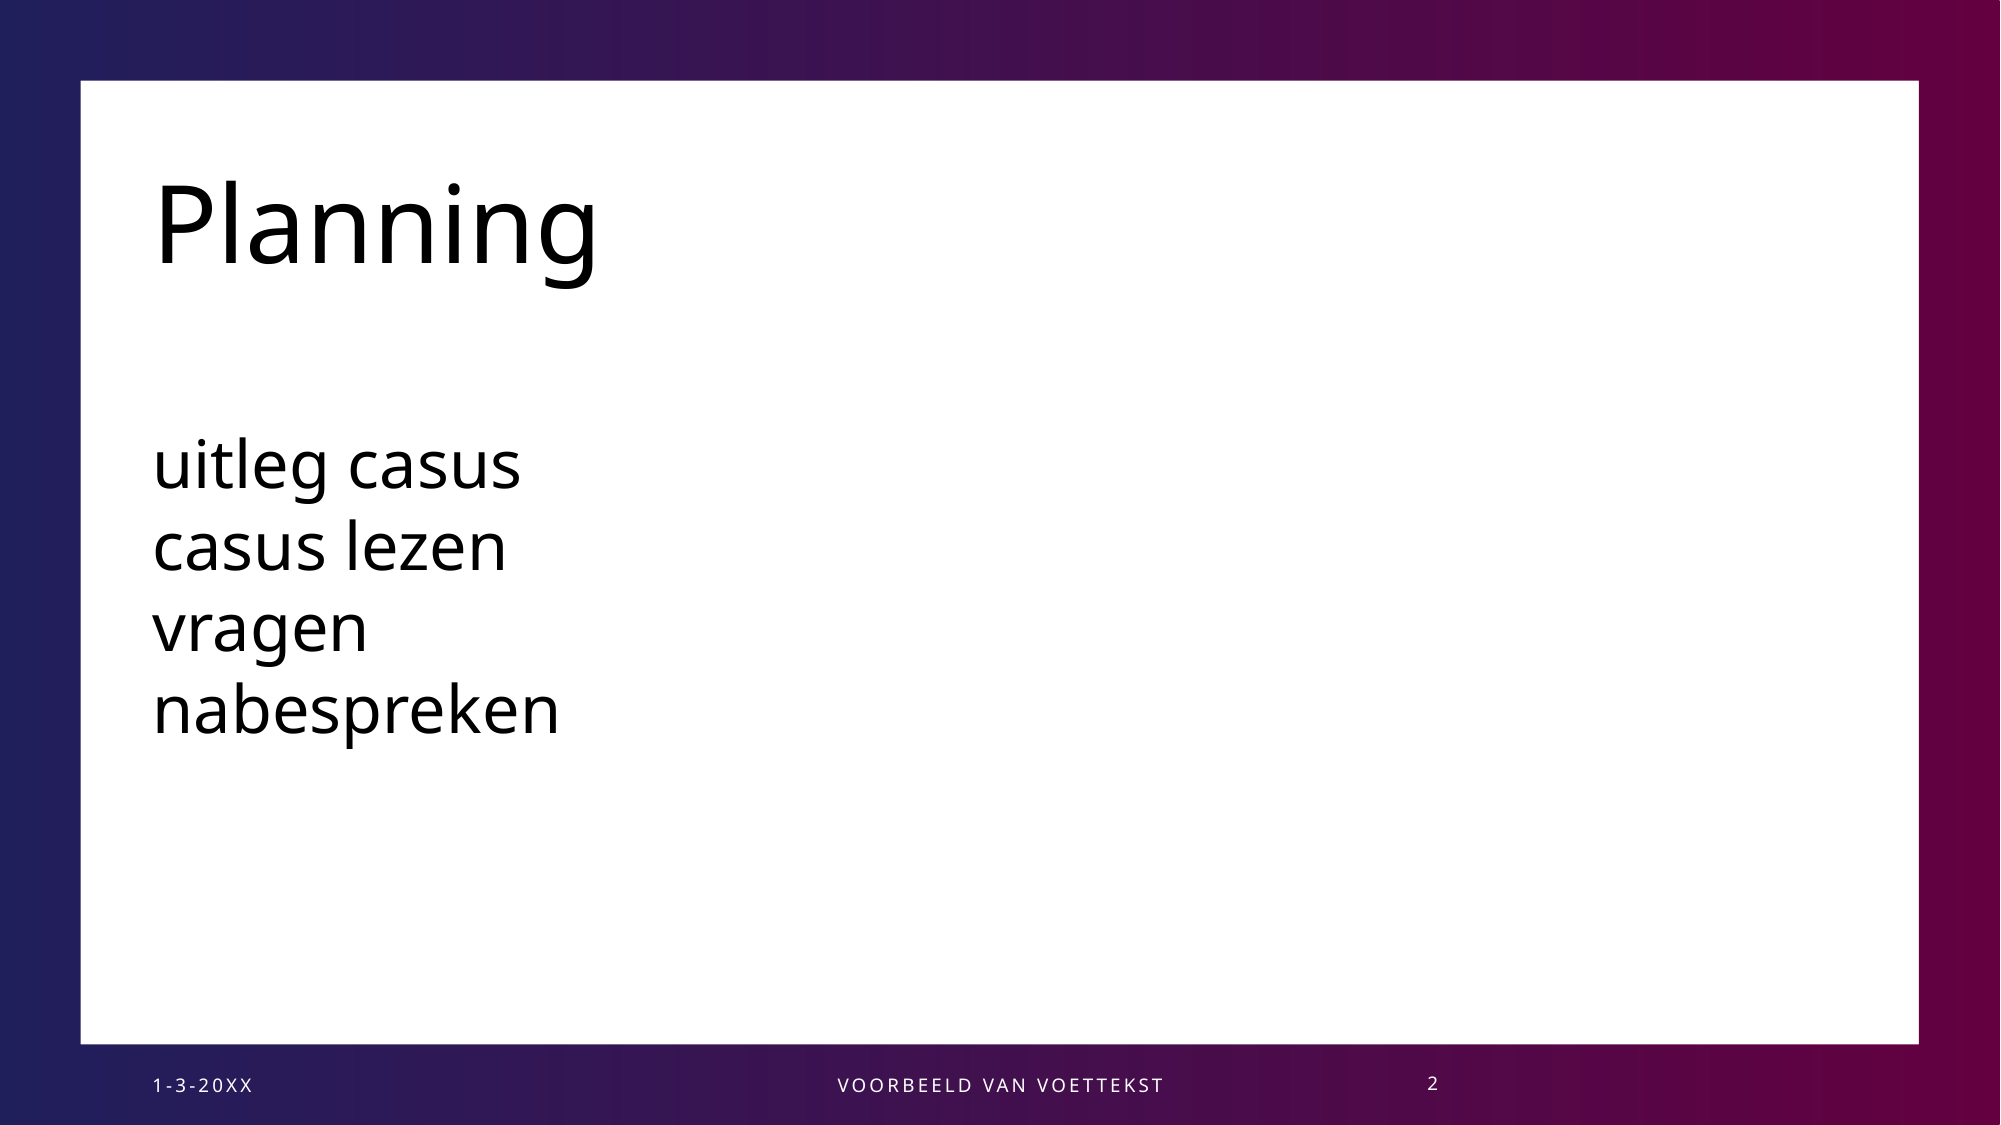

# Planning uitleg casus casus lezen vragen nabespreken
1-3-20XX
VOORBEELD VAN VOETTEKST